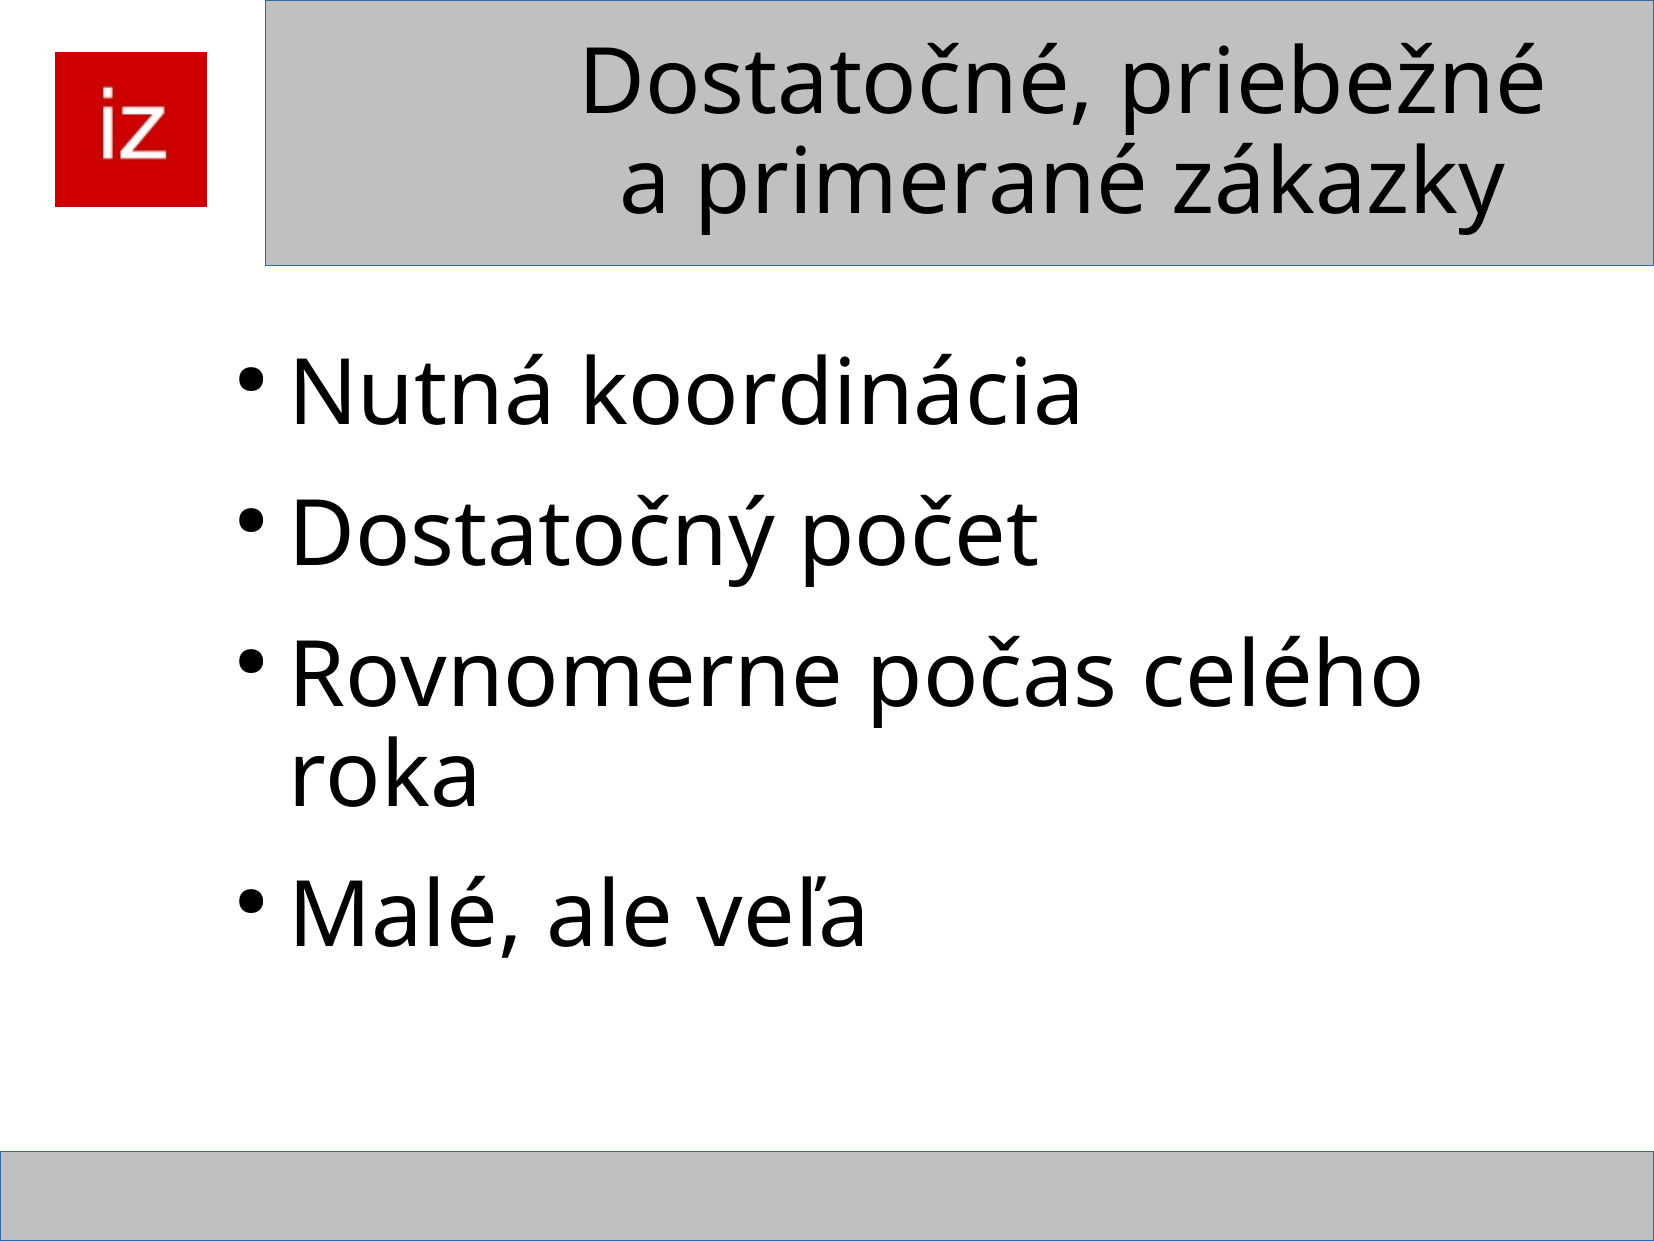

# Dostatočné, priebežné a primerané zákazky
Nutná koordinácia
Dostatočný počet
Rovnomerne počas celého roka
Malé, ale veľa